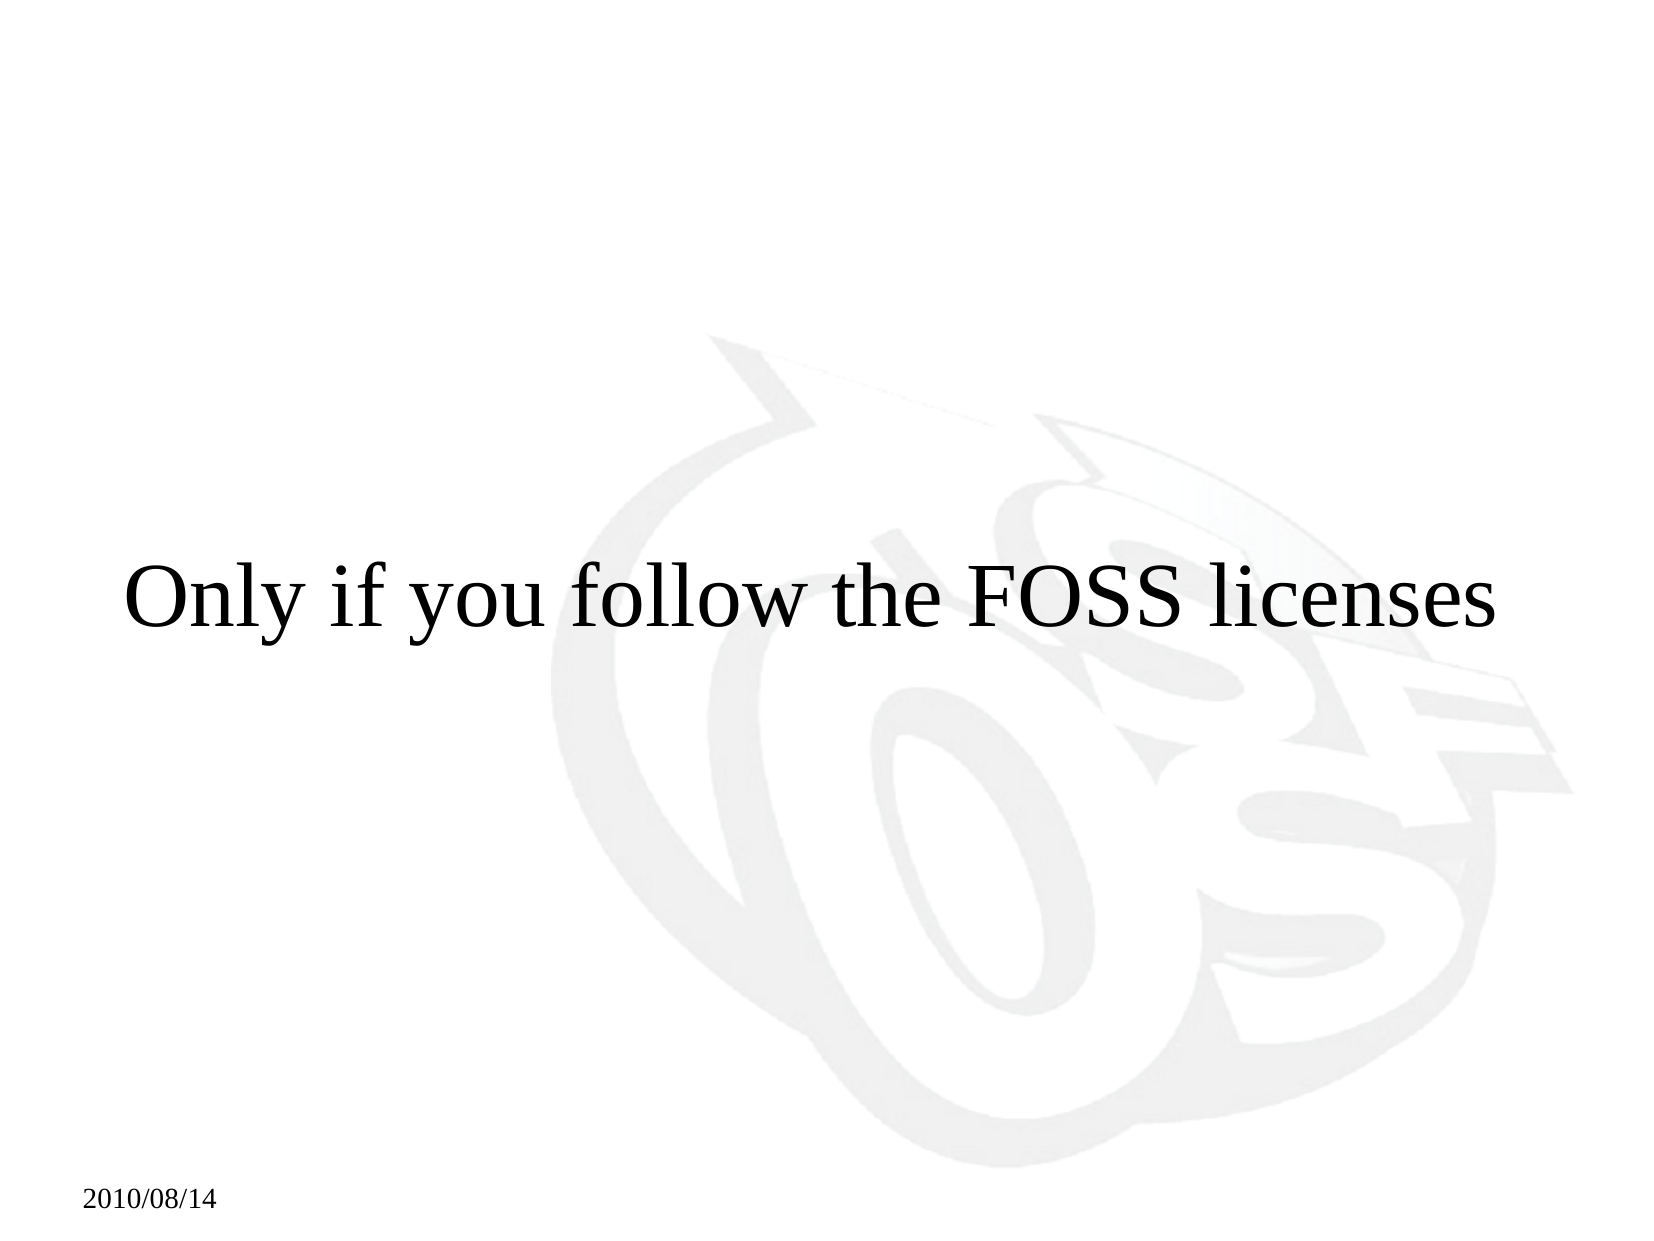

# Only if you follow the FOSS licenses
2010/08/14